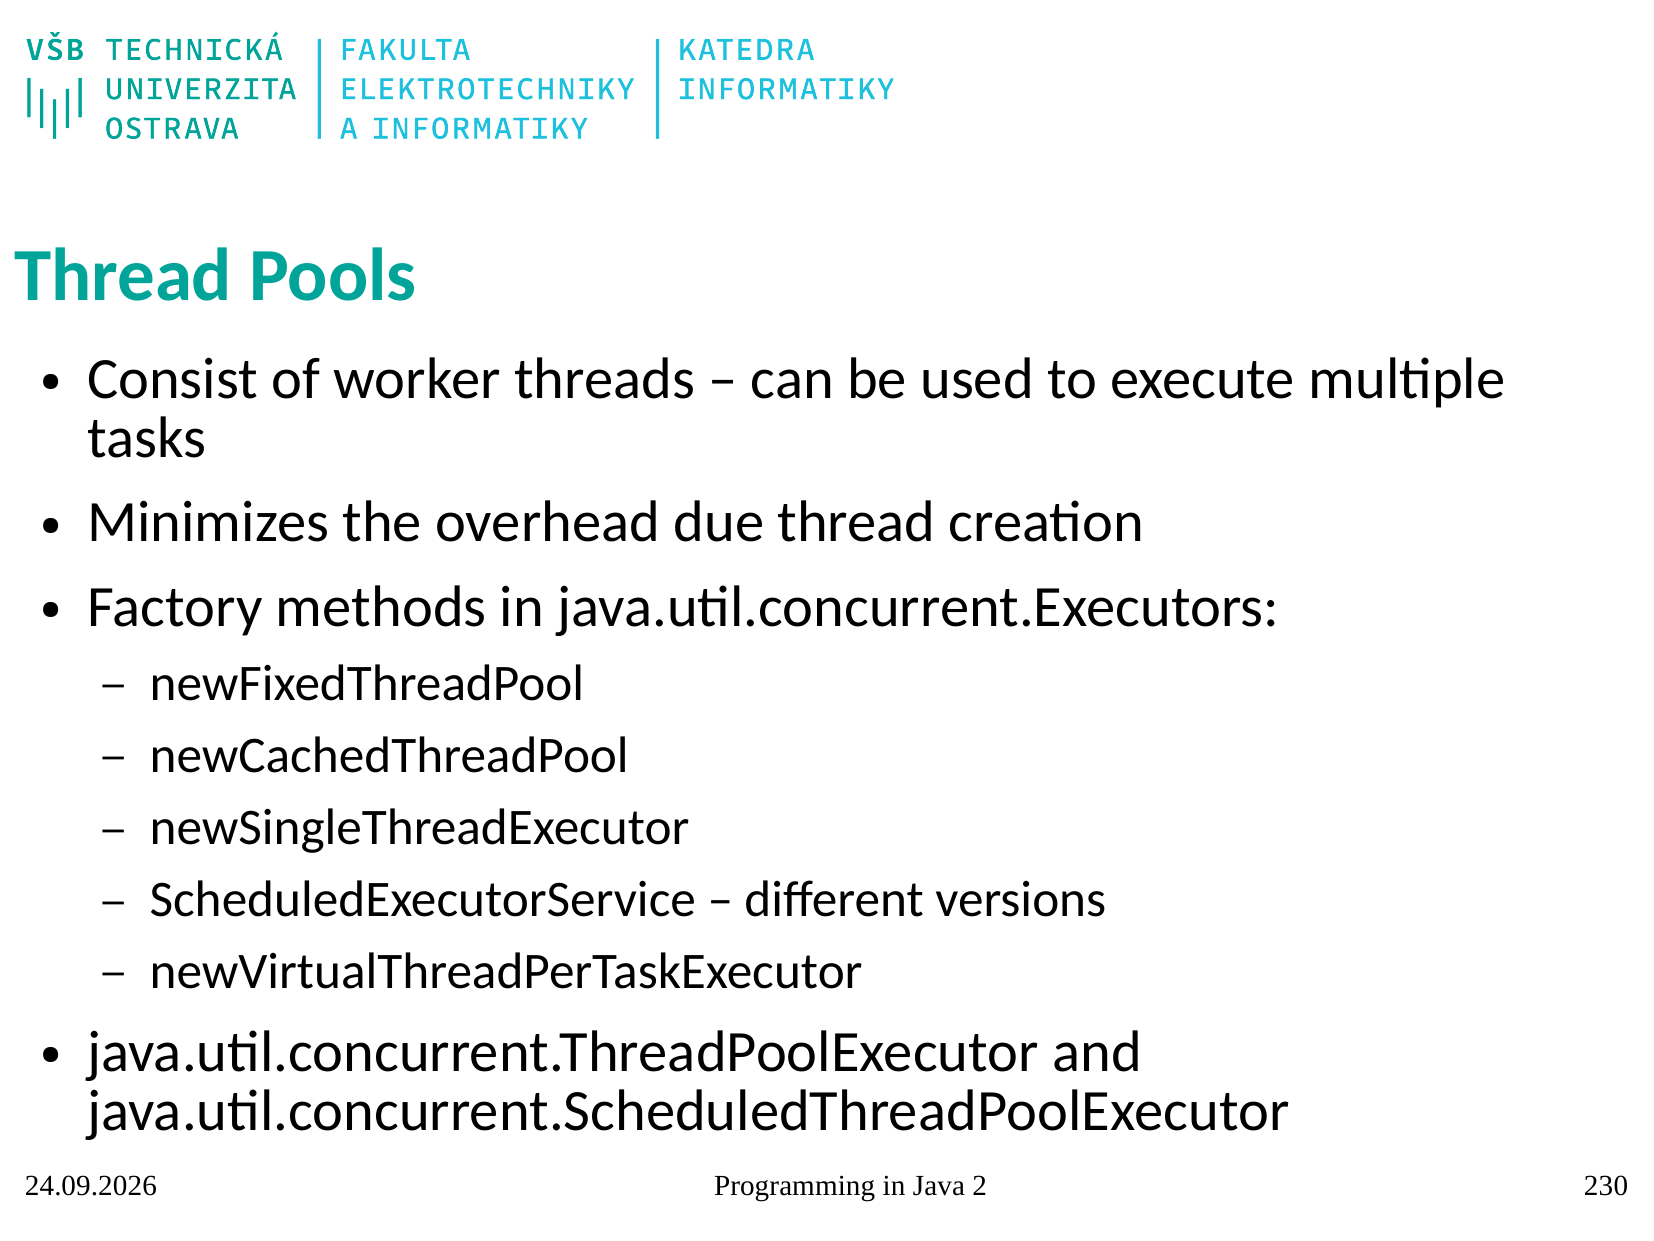

# Thread Pools
Consist of worker threads – can be used to execute multiple tasks
Minimizes the overhead due thread creation
Factory methods in java.util.concurrent.Executors:
newFixedThreadPool
newCachedThreadPool
newSingleThreadExecutor
ScheduledExecutorService – different versions
newVirtualThreadPerTaskExecutor
java.util.concurrent.ThreadPoolExecutor and java.util.concurrent.ScheduledThreadPoolExecutor
Programming in Java 2
230